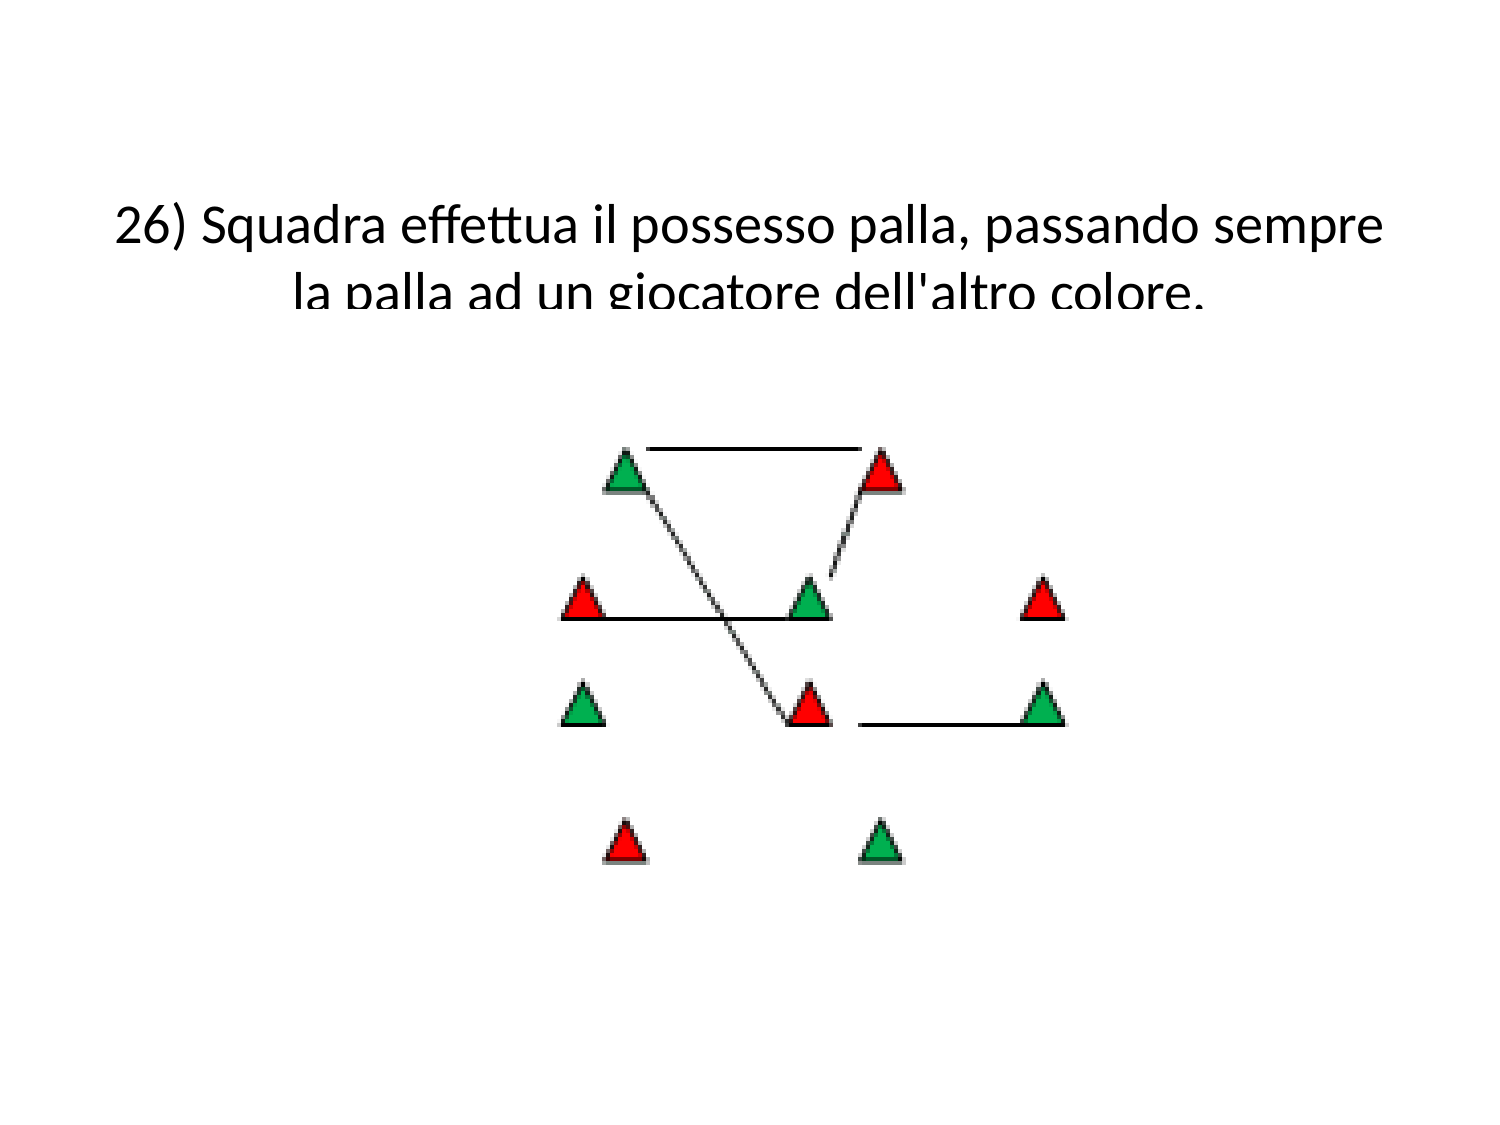

# 26) Squadra effettua il possesso palla, passando sempre la palla ad un giocatore dell'altro colore.